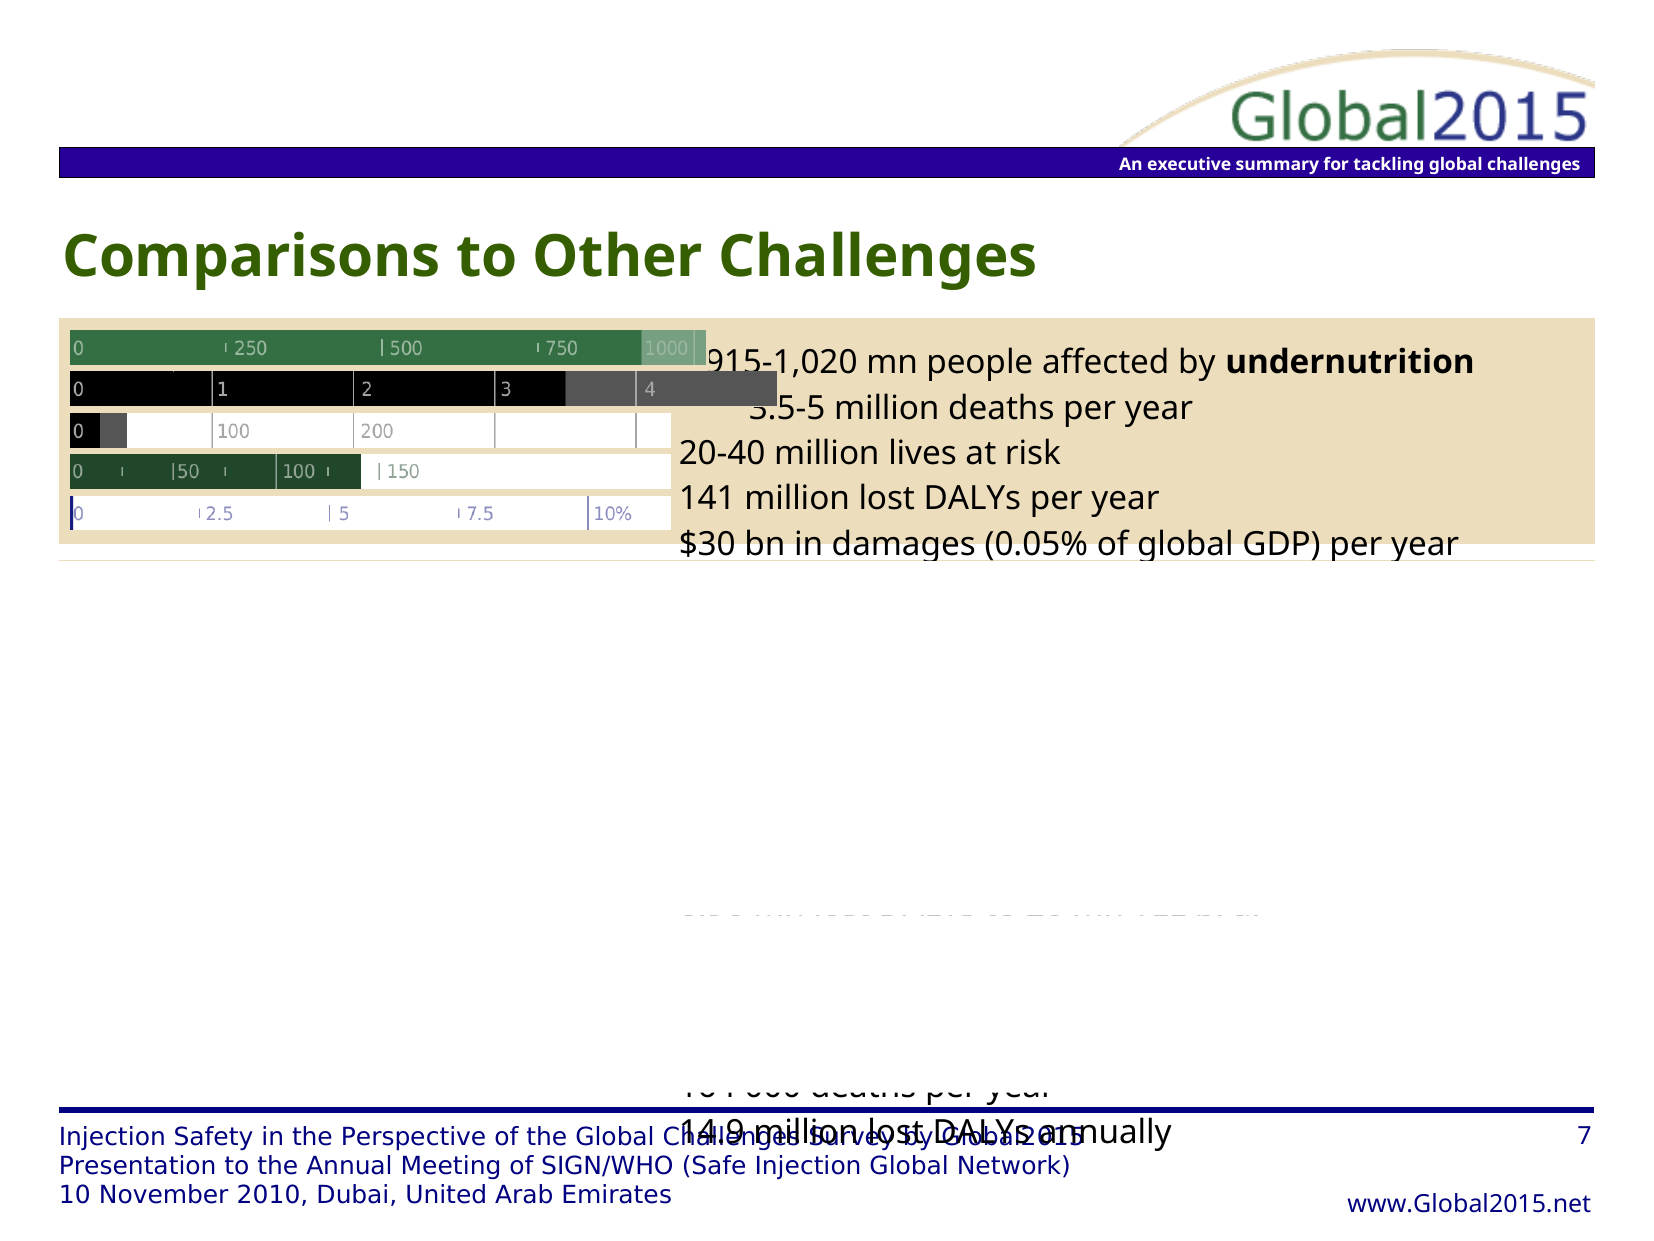

Comparisons to Other Challenges
								 915-1,020 mn people affected by undernutrition
								 3.5-5 million deaths per year
								 20-40 million lives at risk
								 141 million lost DALYs per year
								 $30 bn in damages (0.05% of global GDP) per year
								 76-208 mn people affected by the financial crisis
								 1.465 million deaths over 7 years (2009-2015)
								 7% of global GDP in damages
								 10-26 million people affected by unsafe injections
								 417 000 to 1.3 million deaths per year
								 6.96 mn lost DALYs to 26 mn YLL p. a.
								 $535 mn (0.001% of global GDP) p. a.
								 10 million people affected by measles
								 164 000 deaths per year
								 14.9 million lost DALYs annually
Injection Safety in the Perspective of the Global Challenges Survey by Global2015